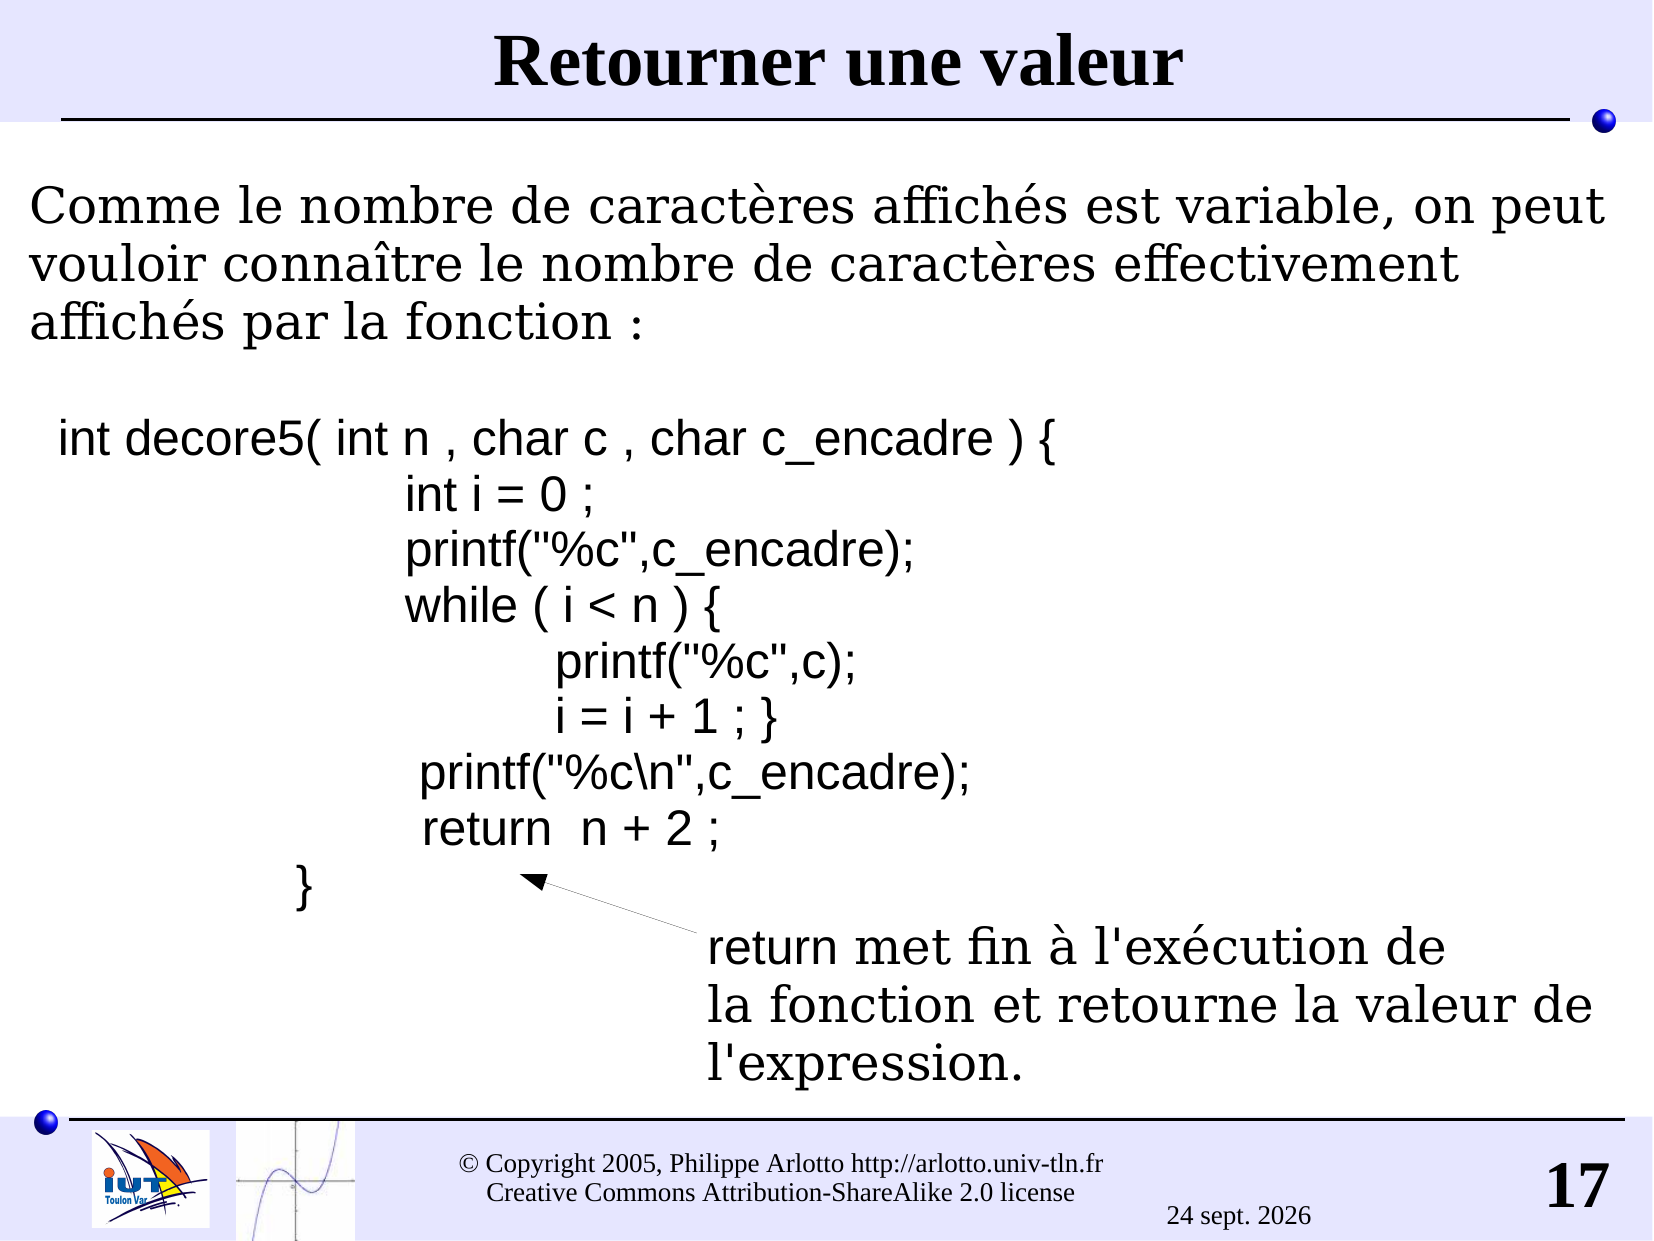

# Retourner une valeur
Comme le nombre de caractères affichés est variable, on peut
vouloir connaître le nombre de caractères effectivement
affichés par la fonction :
 int decore5( int n , char c , char c_encadre ) {
					int i = 0 ;
 					printf("%c",c_encadre);
 					while ( i < n ) {
 						printf("%c",c);
 						i = i + 1 ; }
 					 printf("%c\n",c_encadre);
 return n + 2 ;
 }
return met fin à l'exécution de
la fonction et retourne la valeur de
l'expression.